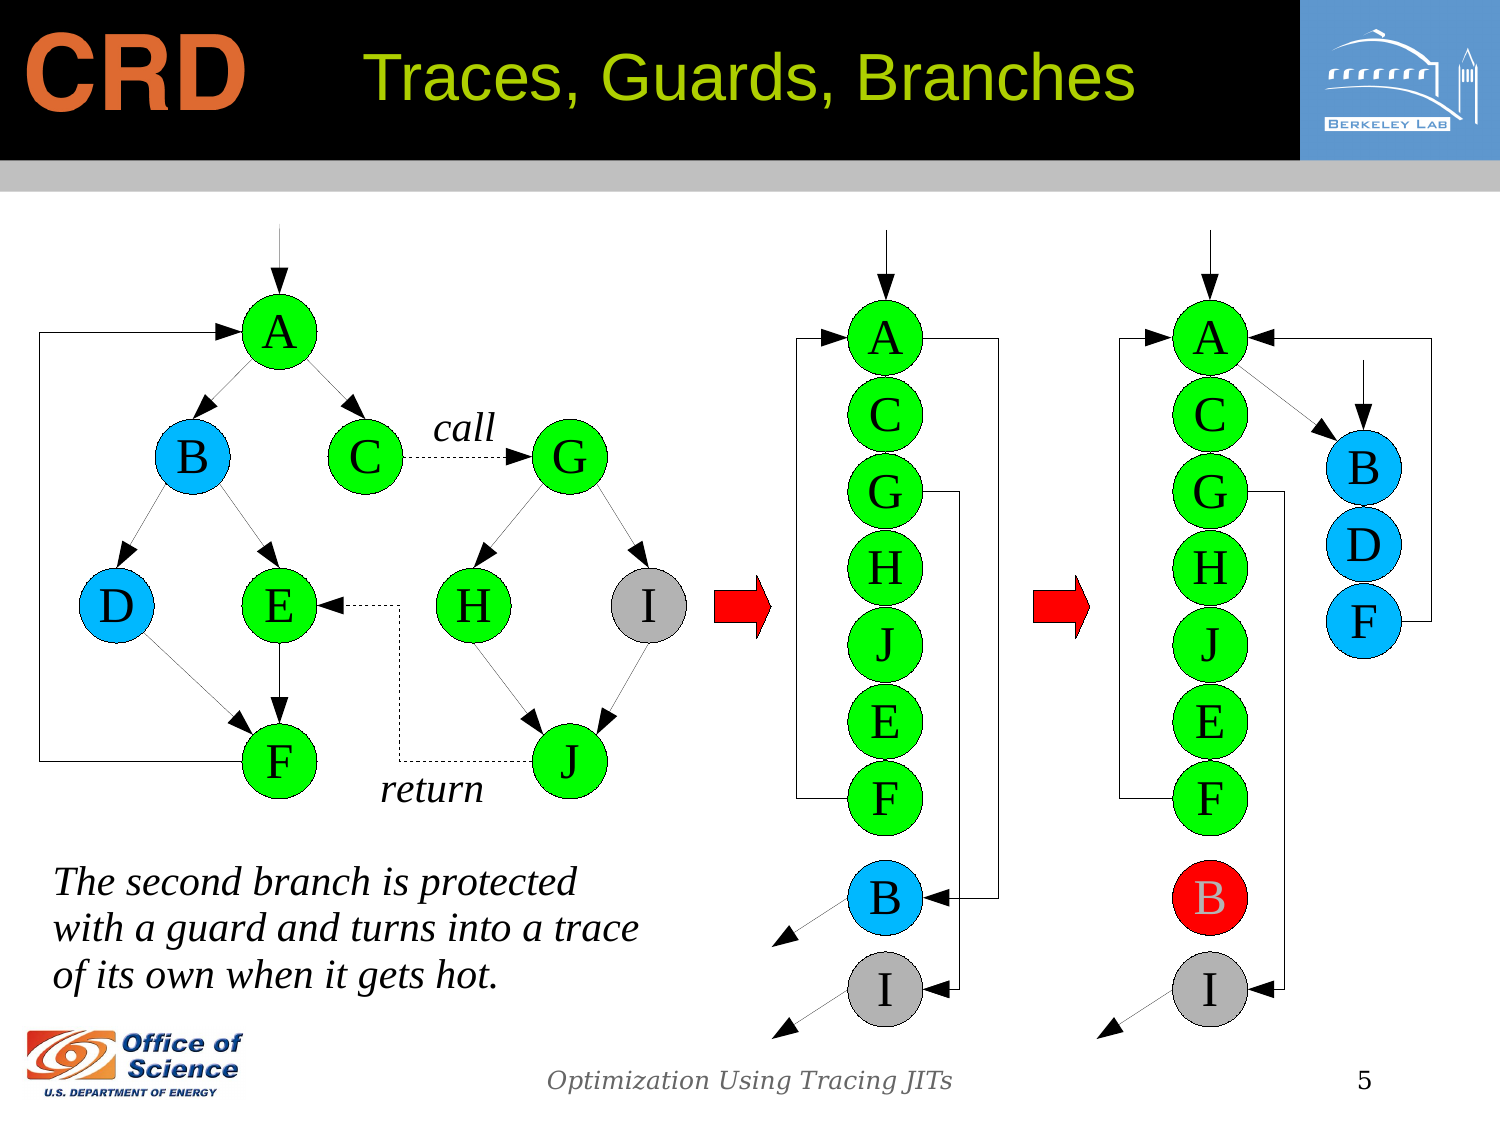

# Traces, Guards, Branches
A
A
A
C
C
call
B
C
G
B
G
G
D
H
H
D
E
H
I
I
F
J
J
E
E
F
J
F
F
return
The second branch is protected with a guard and turns into a trace of its own when it gets hot.
B
B
I
I
Optimization Using Tracing JITs
5